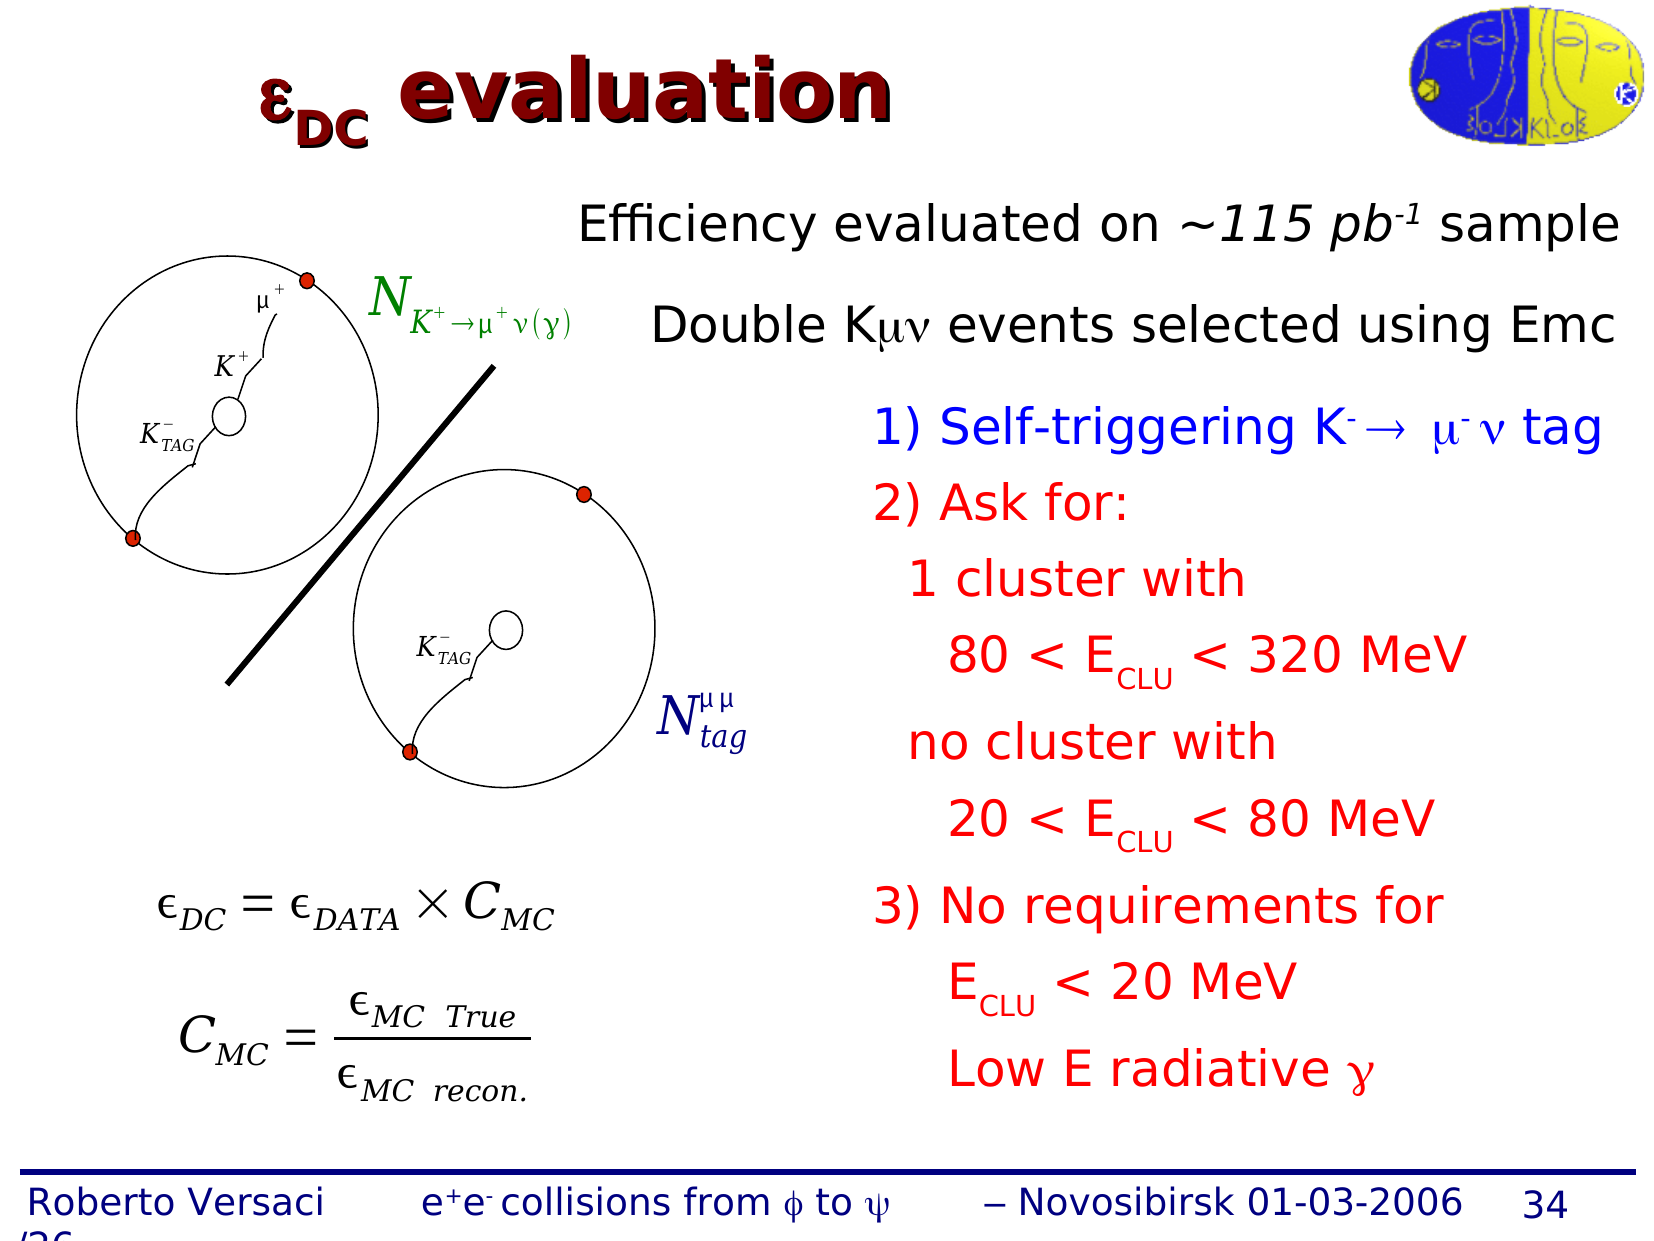

eDC evaluation
Efficiency evaluated on ~115 pb-1 sample
Double Kmn events selected using Emc
1) Self-triggering K- ® m- n tag
2) Ask for:
1 cluster with
	80 < ECLU < 320 MeV
no cluster with
	20 < ECLU < 80 MeV
3) No requirements for
	ECLU < 20 MeV
	Low E radiative g
34